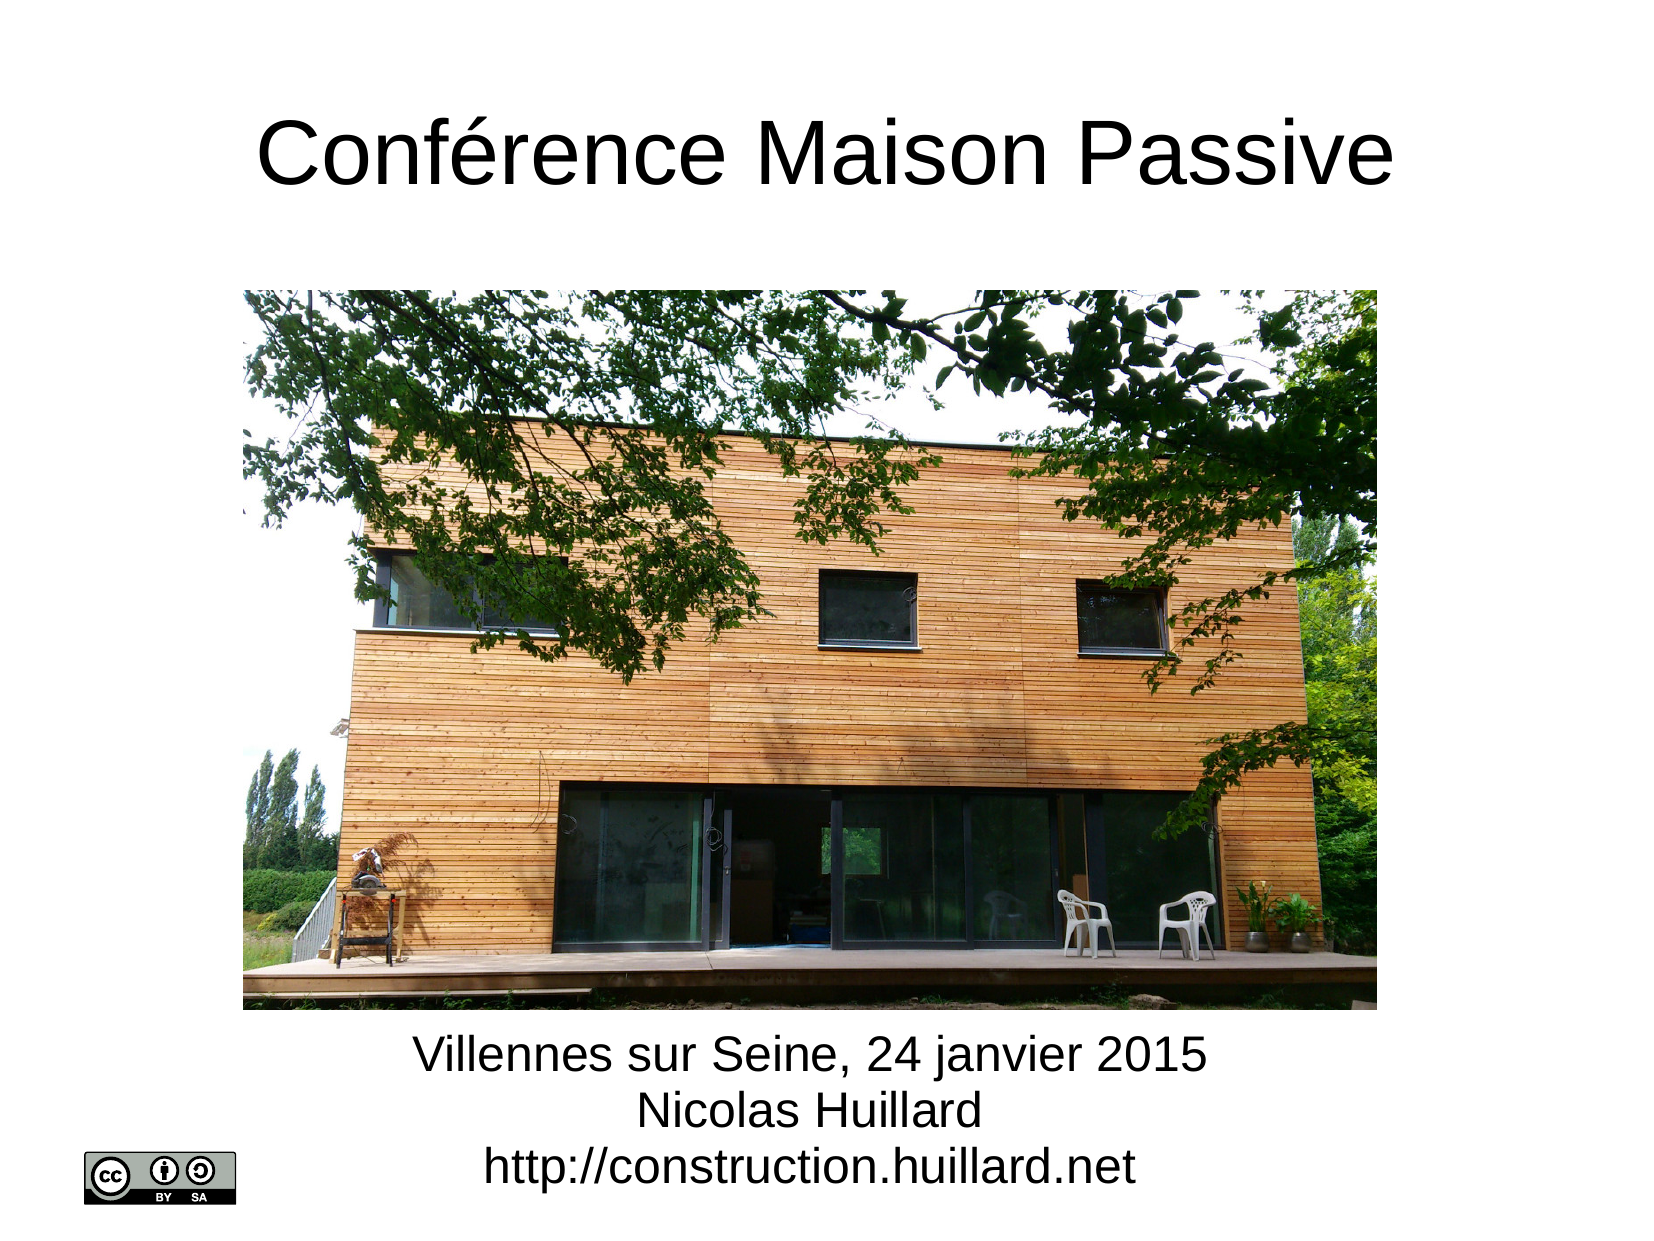

# Conférence Maison Passive
Villennes sur Seine, 24 janvier 2015
Nicolas Huillard
http://construction.huillard.net